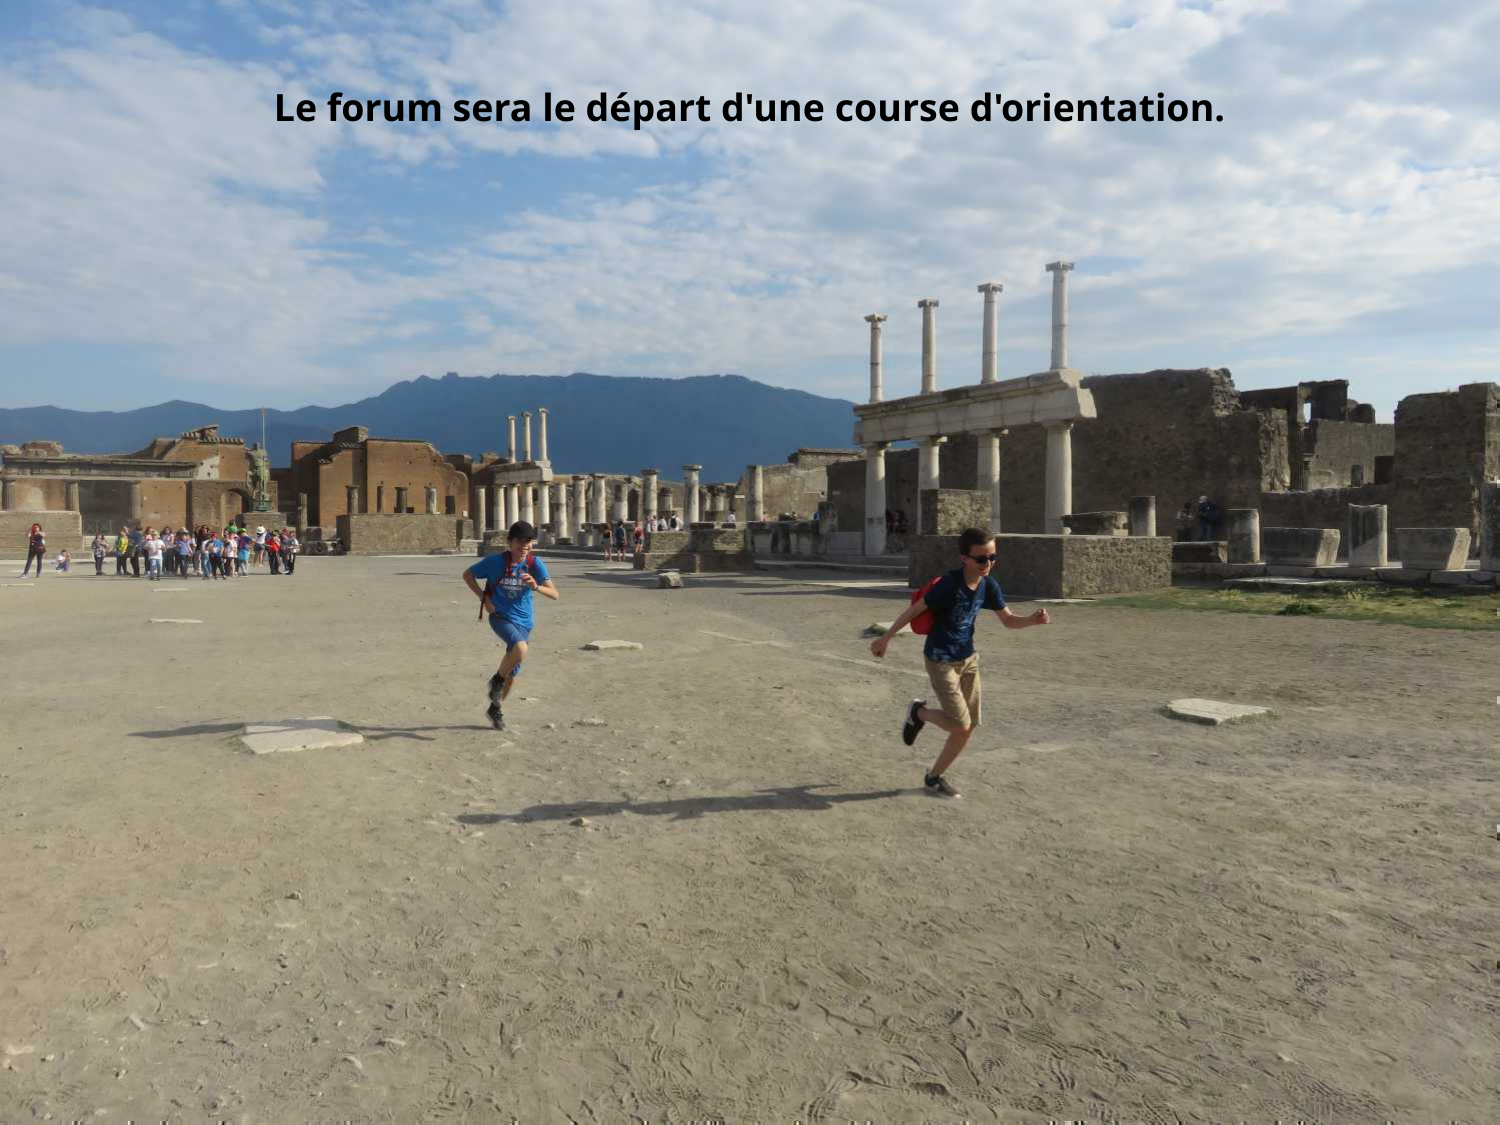

Le forum sera le départ d'une course d'orientation.